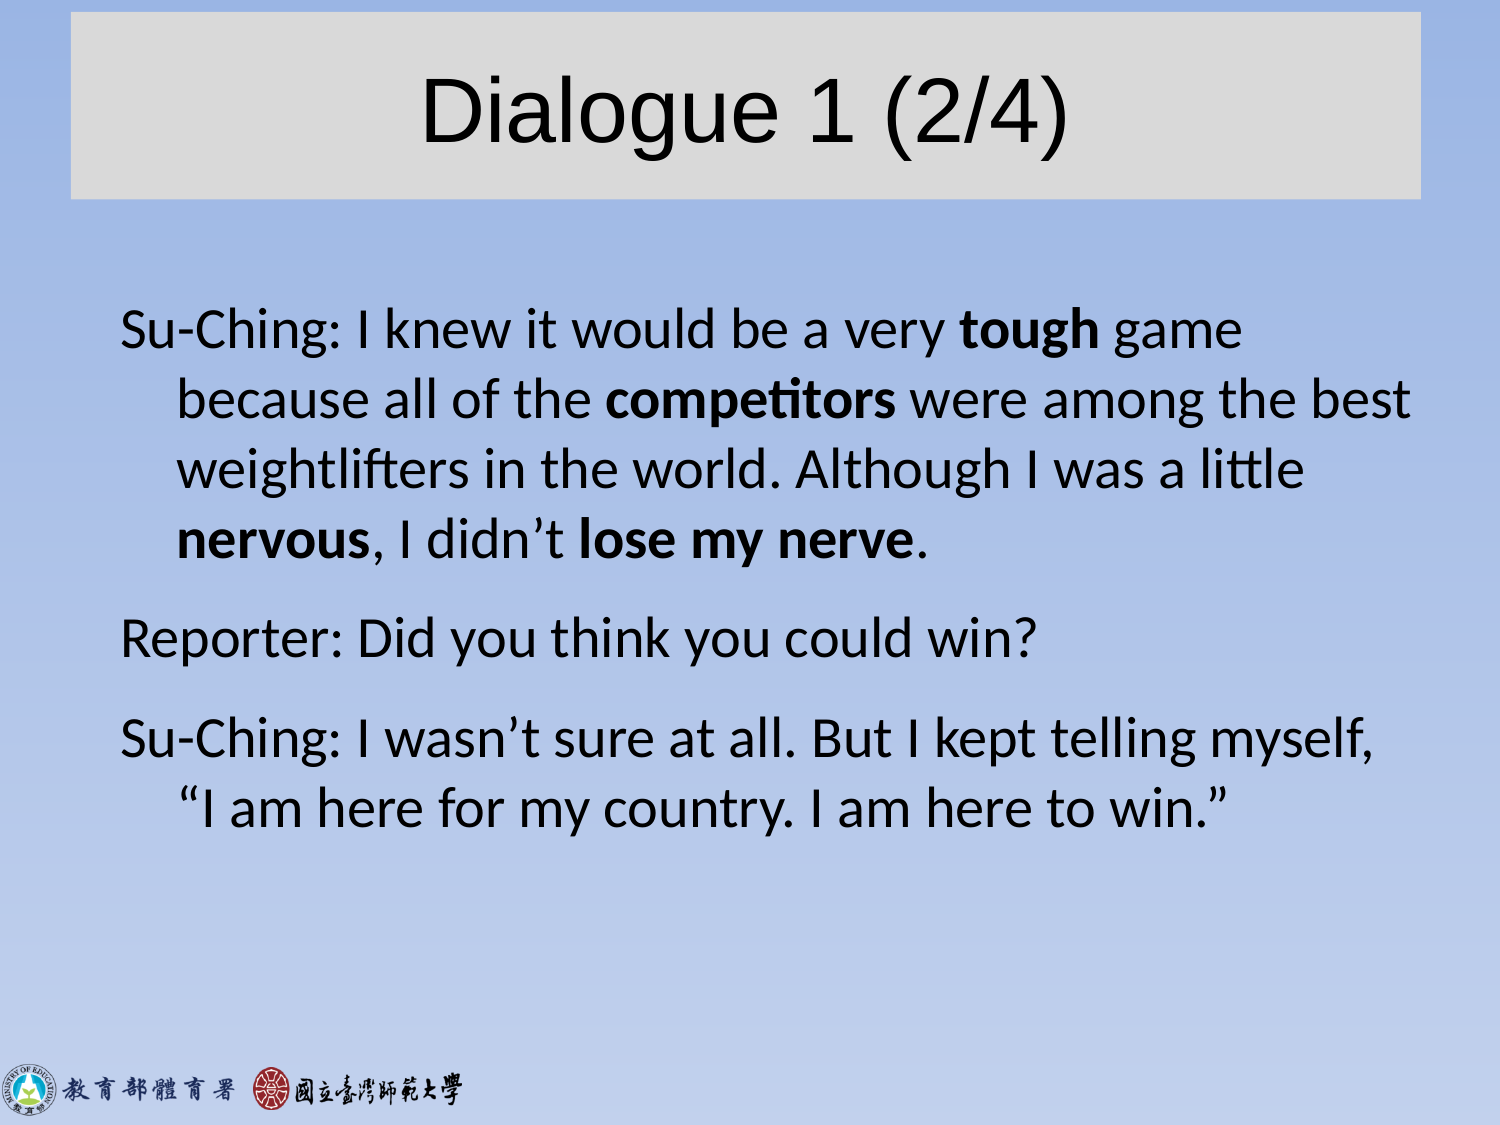

# Dialogue 1 (2/4)
| |
| --- |
Su-Ching: I knew it would be a very tough game because all of the competitors were among the best weightlifters in the world. Although I was a little nervous, I didn’t lose my nerve.
Reporter: Did you think you could win?
Su-Ching: I wasn’t sure at all. But I kept telling myself, “I am here for my country. I am here to win.”